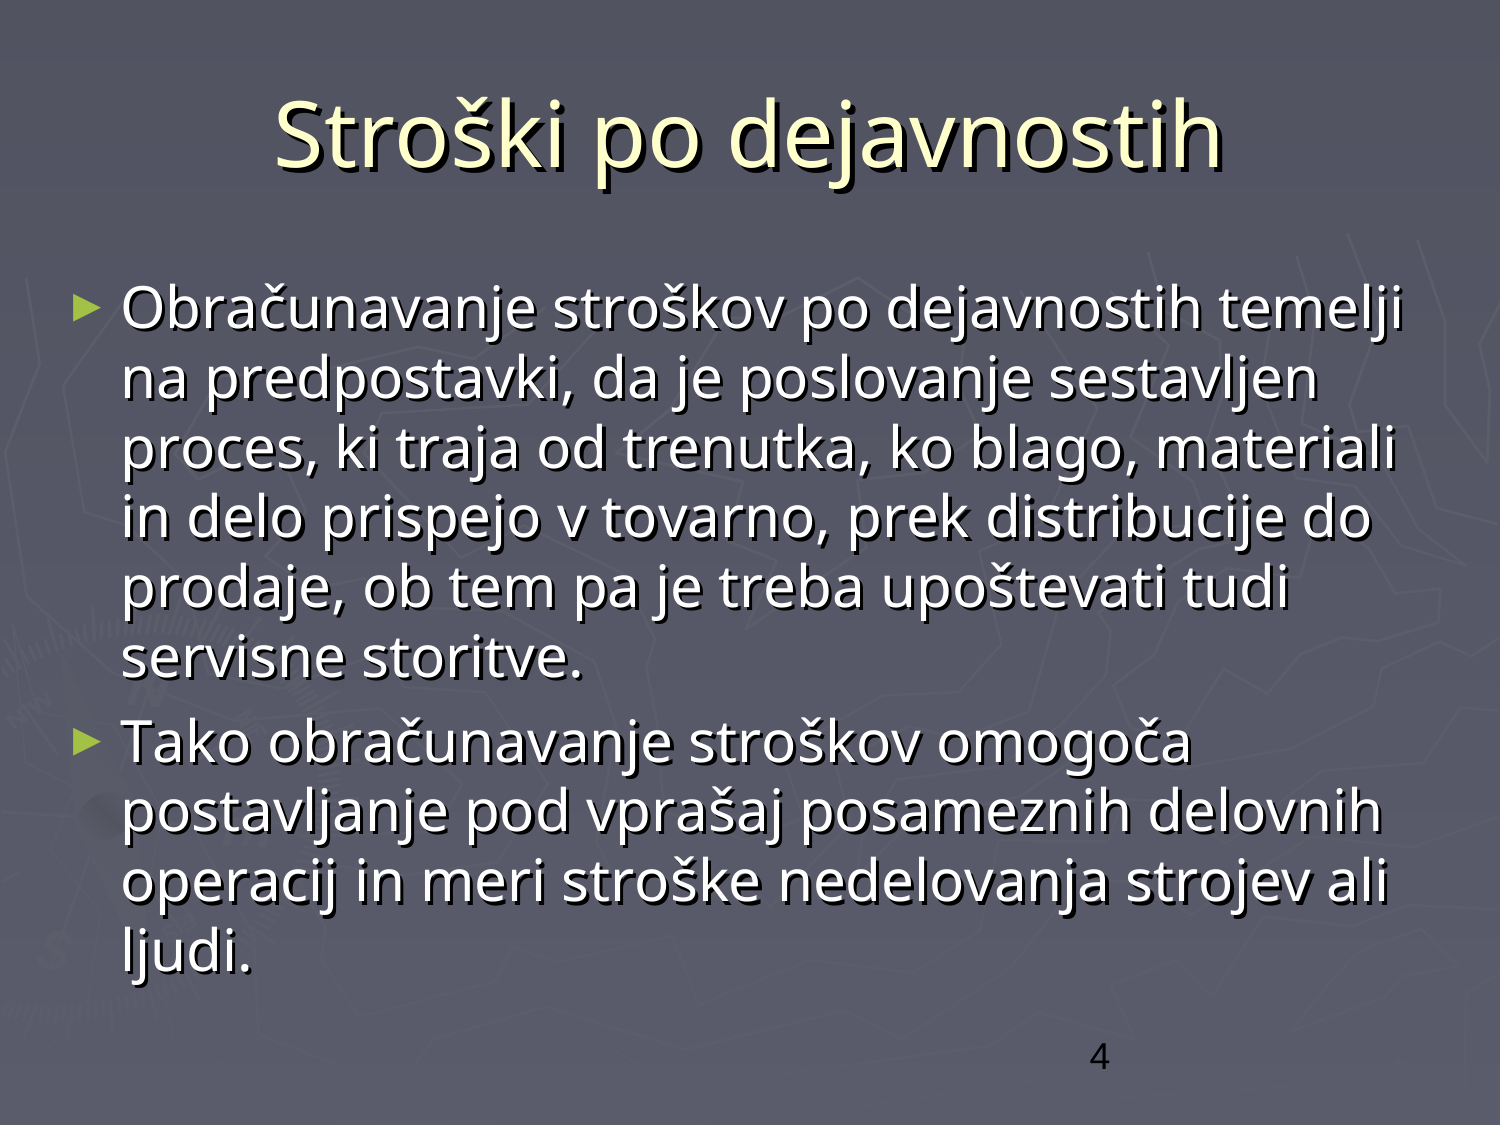

# Stroški po dejavnostih
Obračunavanje stroškov po dejavnostih temelji na predpostavki, da je poslovanje sestavljen proces, ki traja od trenutka, ko blago, materiali in delo prispejo v tovarno, prek distribucije do prodaje, ob tem pa je treba upoštevati tudi servisne storitve.
Tako obračunavanje stroškov omogoča postavljanje pod vprašaj posameznih delovnih operacij in meri stroške nedelovanja strojev ali ljudi.
4